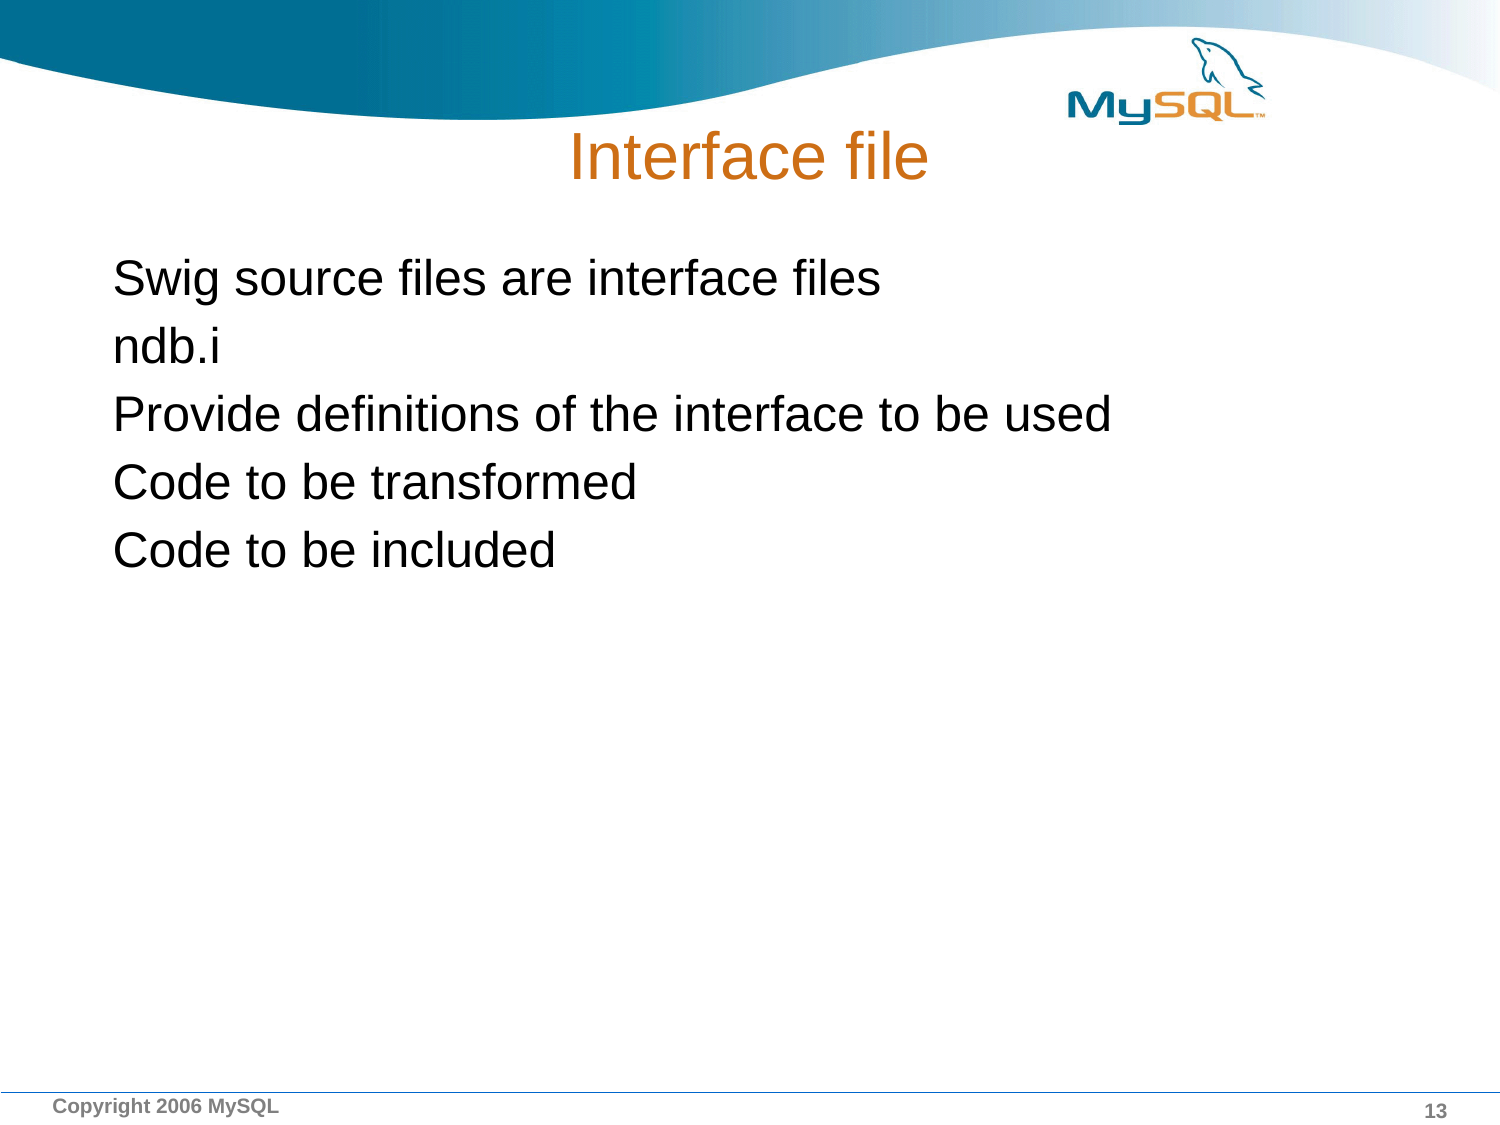

# Interface file
Swig source files are interface files
ndb.i
Provide definitions of the interface to be used
Code to be transformed
Code to be included